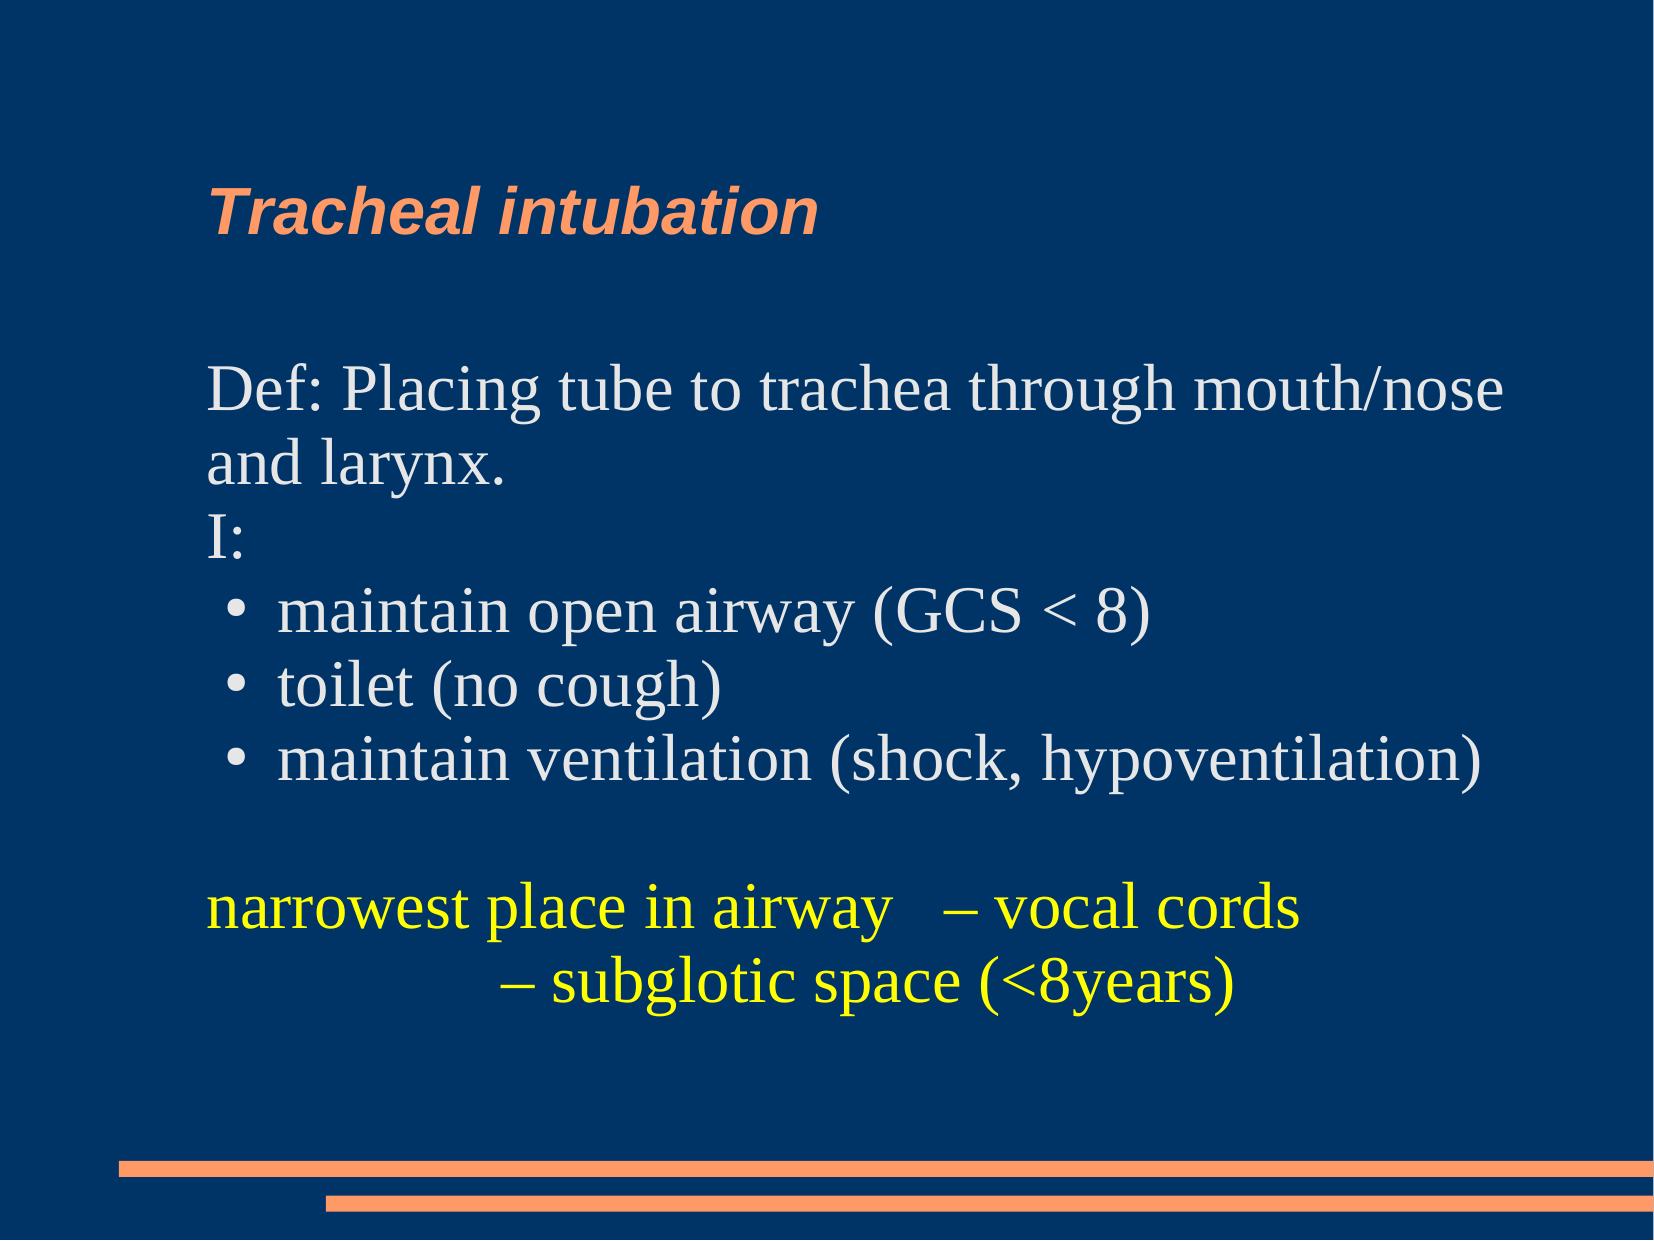

# Tracheal intubation
Def: Placing tube to trachea through mouth/nose and larynx.
I:
maintain open airway (GCS < 8)
toilet (no cough)
maintain ventilation (shock, hypoventilation)
narrowest place in airway 	– vocal cords
 				– subglotic space (<8years)